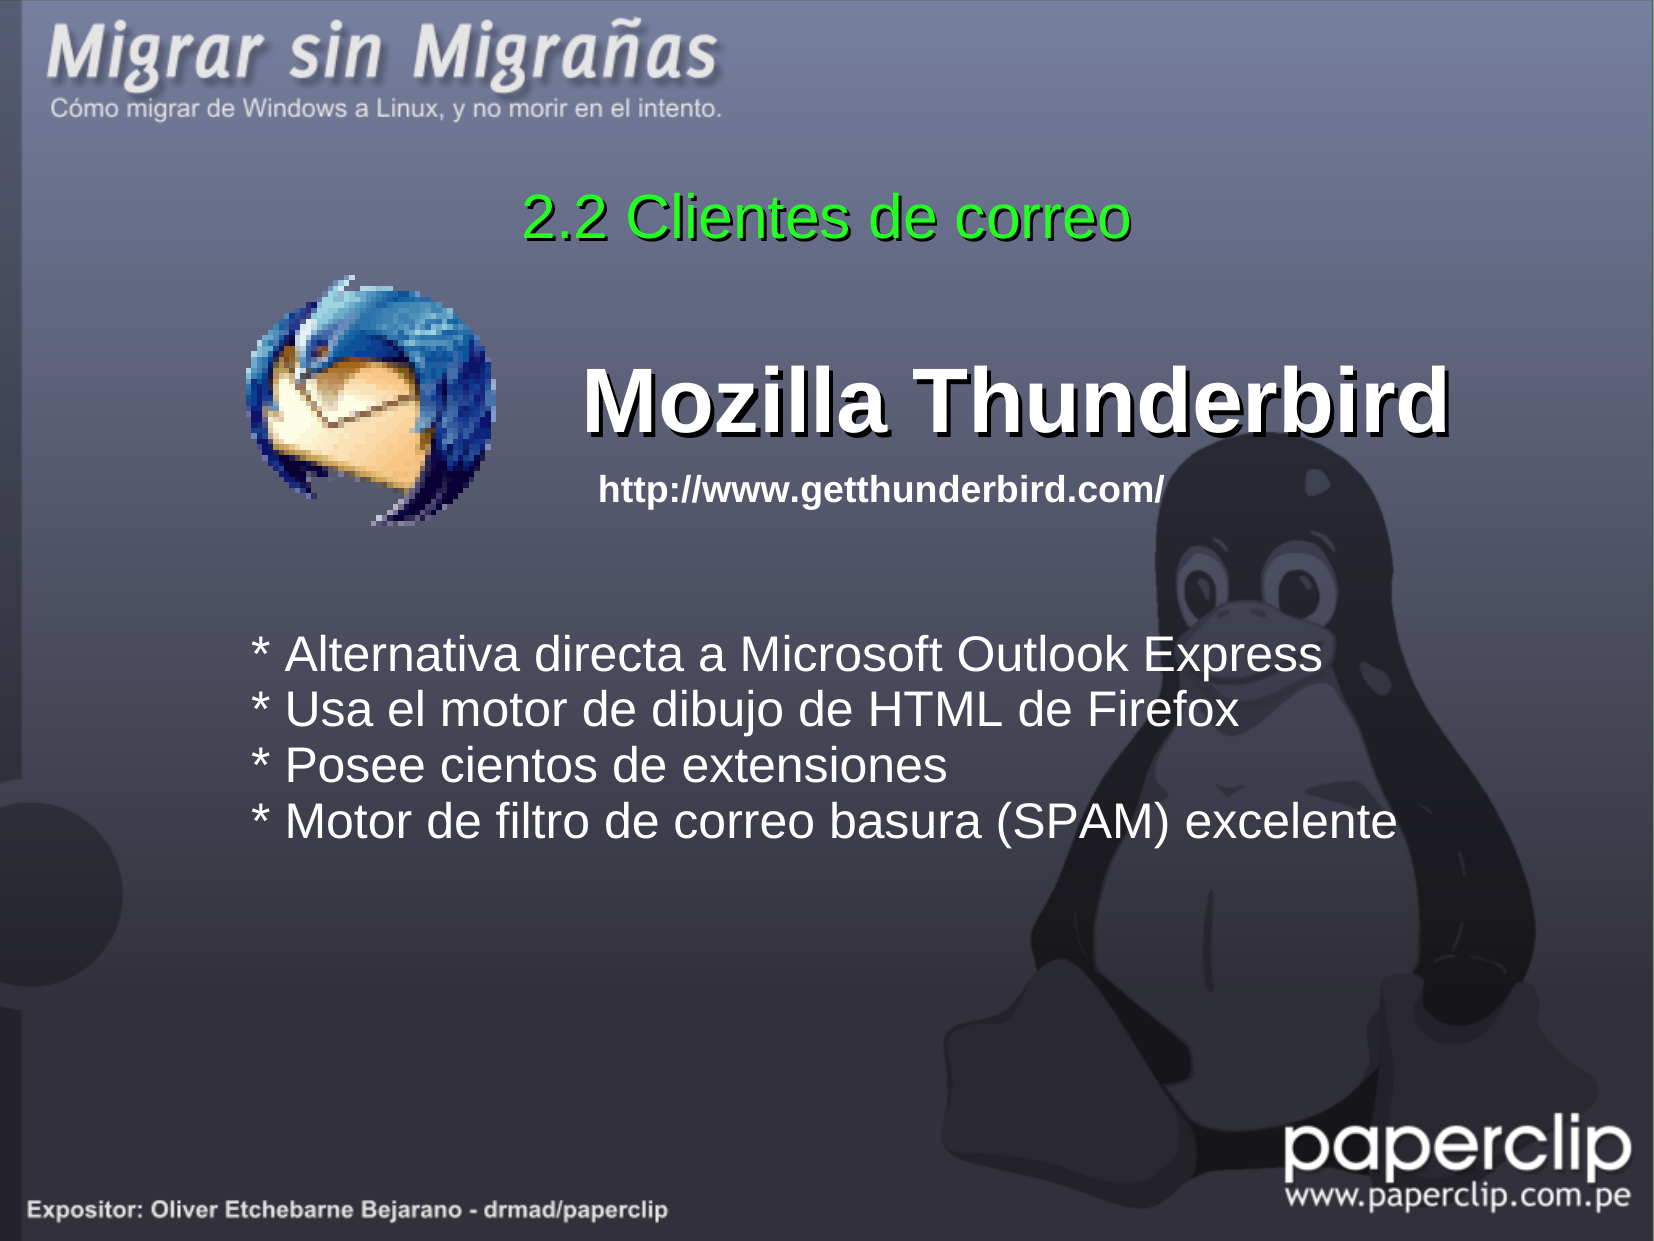

# 2.2 Clientes de correo
Mozilla Thunderbird
http://www.getthunderbird.com/
* Alternativa directa a Microsoft Outlook Express
* Usa el motor de dibujo de HTML de Firefox
* Posee cientos de extensiones
* Motor de filtro de correo basura (SPAM) excelente